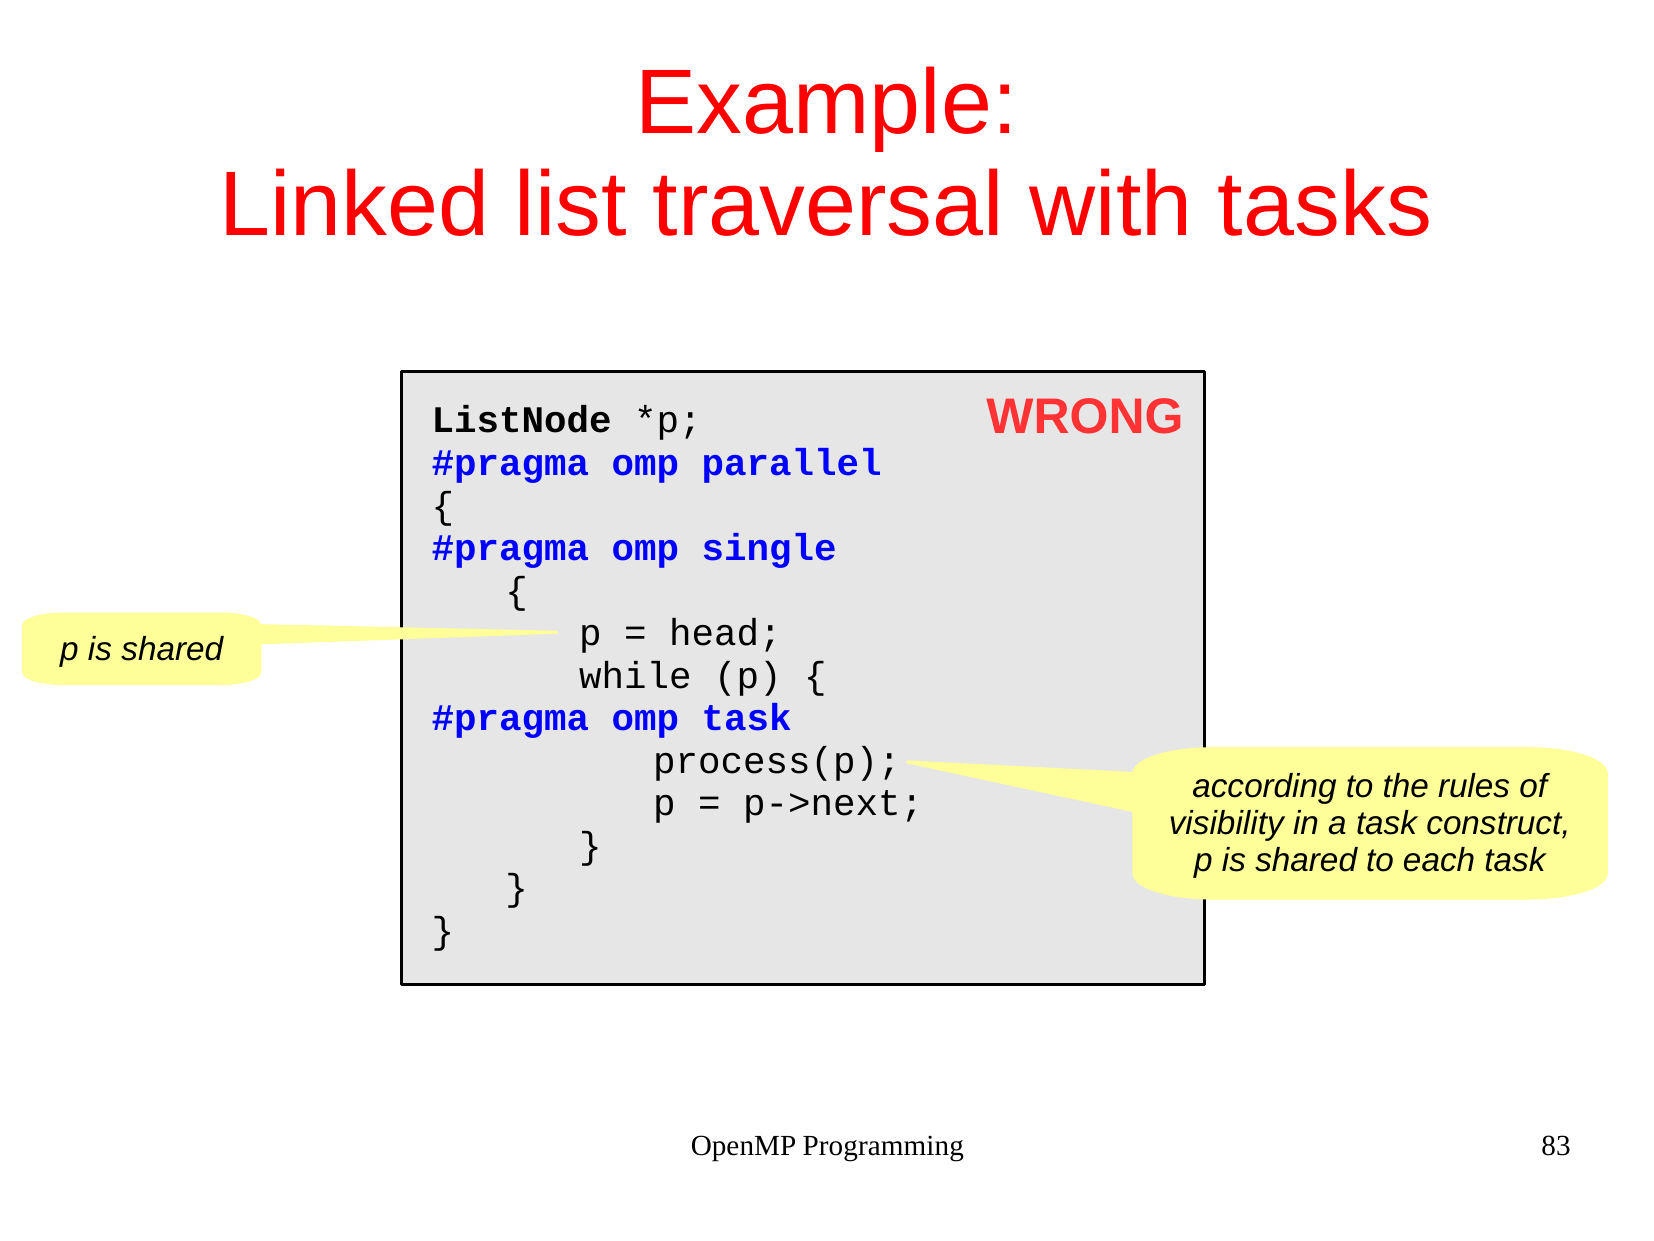

# Example: Linked list traversal with tasks
ListNode *p;
#pragma omp parallel
{
#pragma omp single
	{
		p = head;
		while (p) {
#pragma omp task
			process(p);
			p = p->next;
		}
	}
}
WRONG
p is shared
according to the rules of visibility in a task construct, p is shared to each task
OpenMP Programming
83